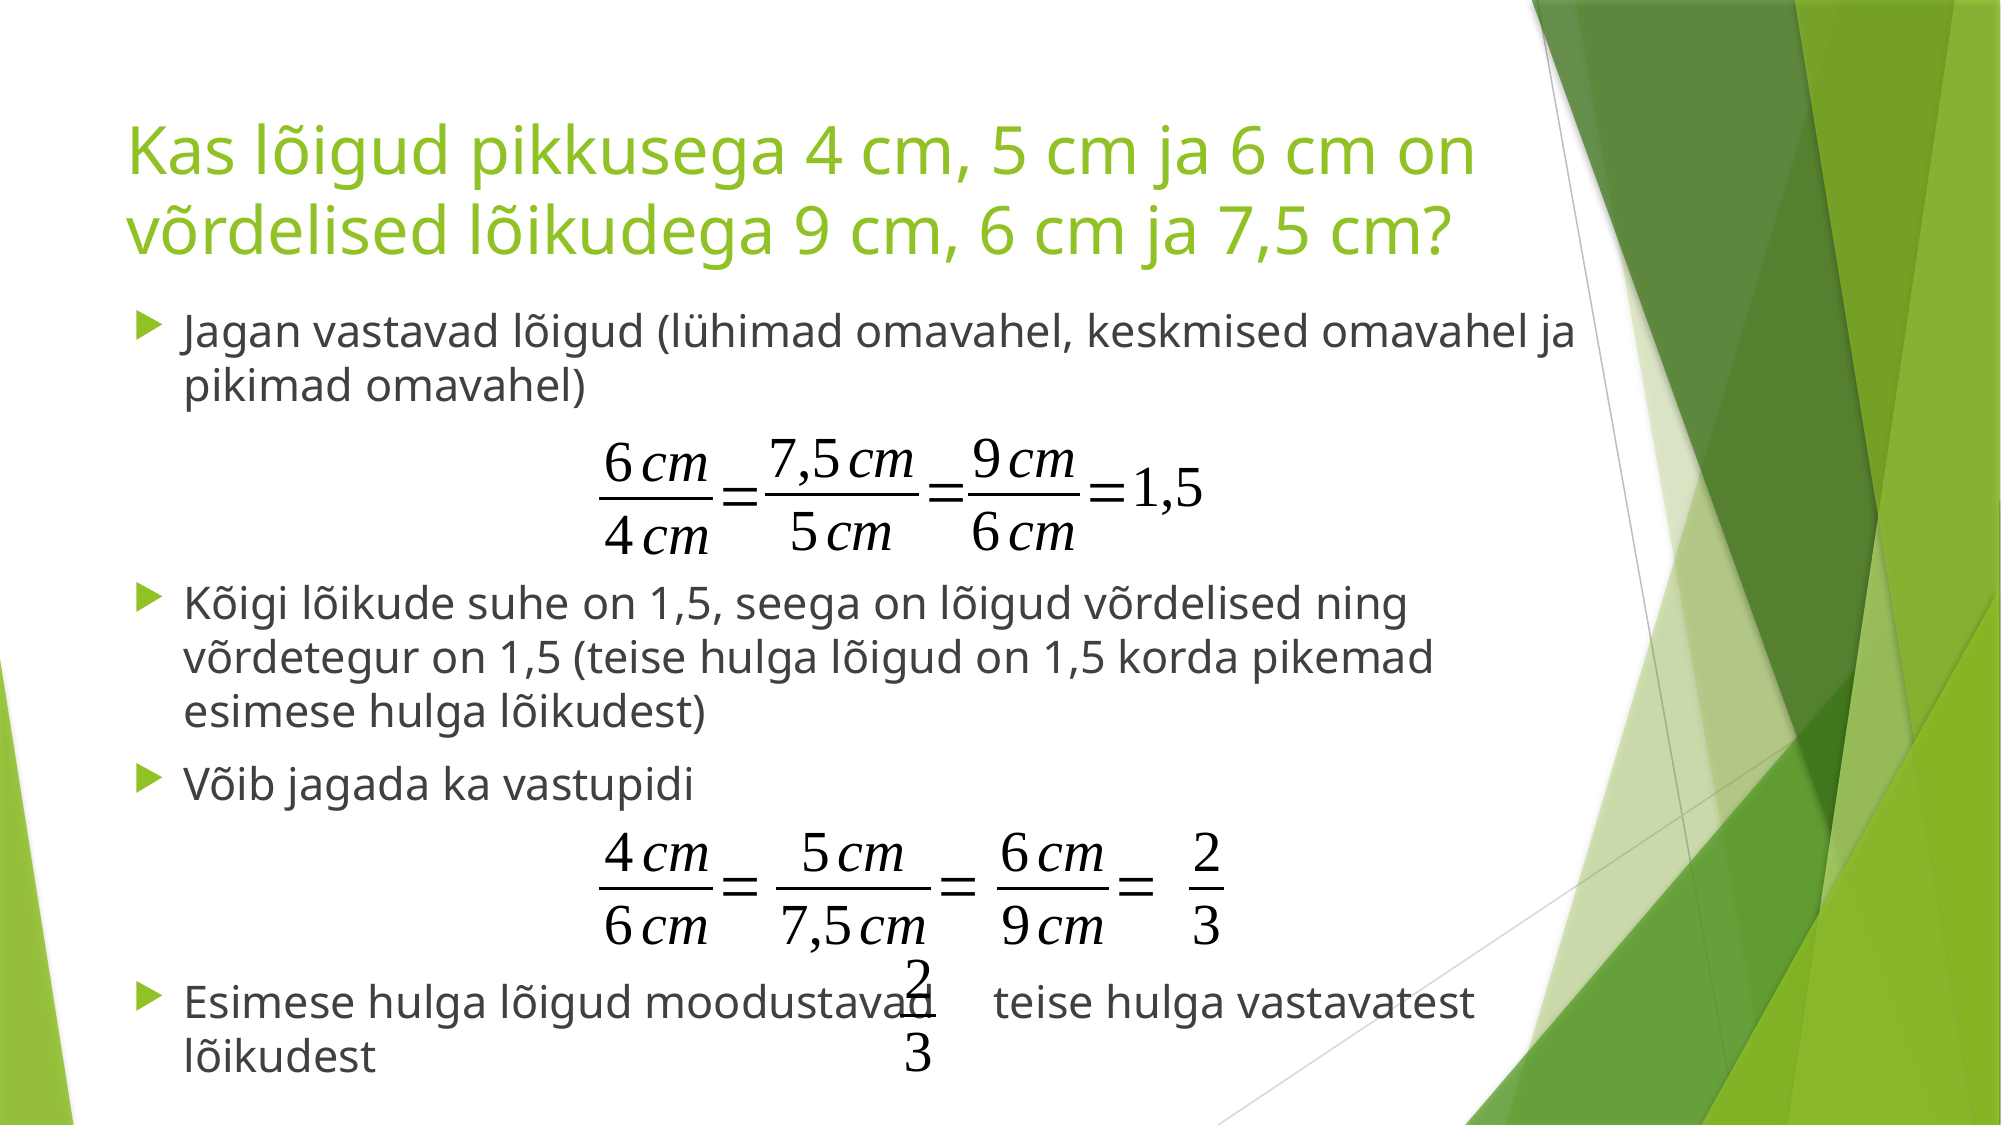

# Kas lõigud pikkusega 4 cm, 5 cm ja 6 cm on võrdelised lõikudega 9 cm, 6 cm ja 7,5 cm?
Jagan vastavad lõigud (lühimad omavahel, keskmised omavahel ja pikimad omavahel)
Kõigi lõikude suhe on 1,5, seega on lõigud võrdelised ning võrdetegur on 1,5 (teise hulga lõigud on 1,5 korda pikemad esimese hulga lõikudest)
Võib jagada ka vastupidi
Esimese hulga lõigud moodustavad teise hulga vastavatest lõikudest